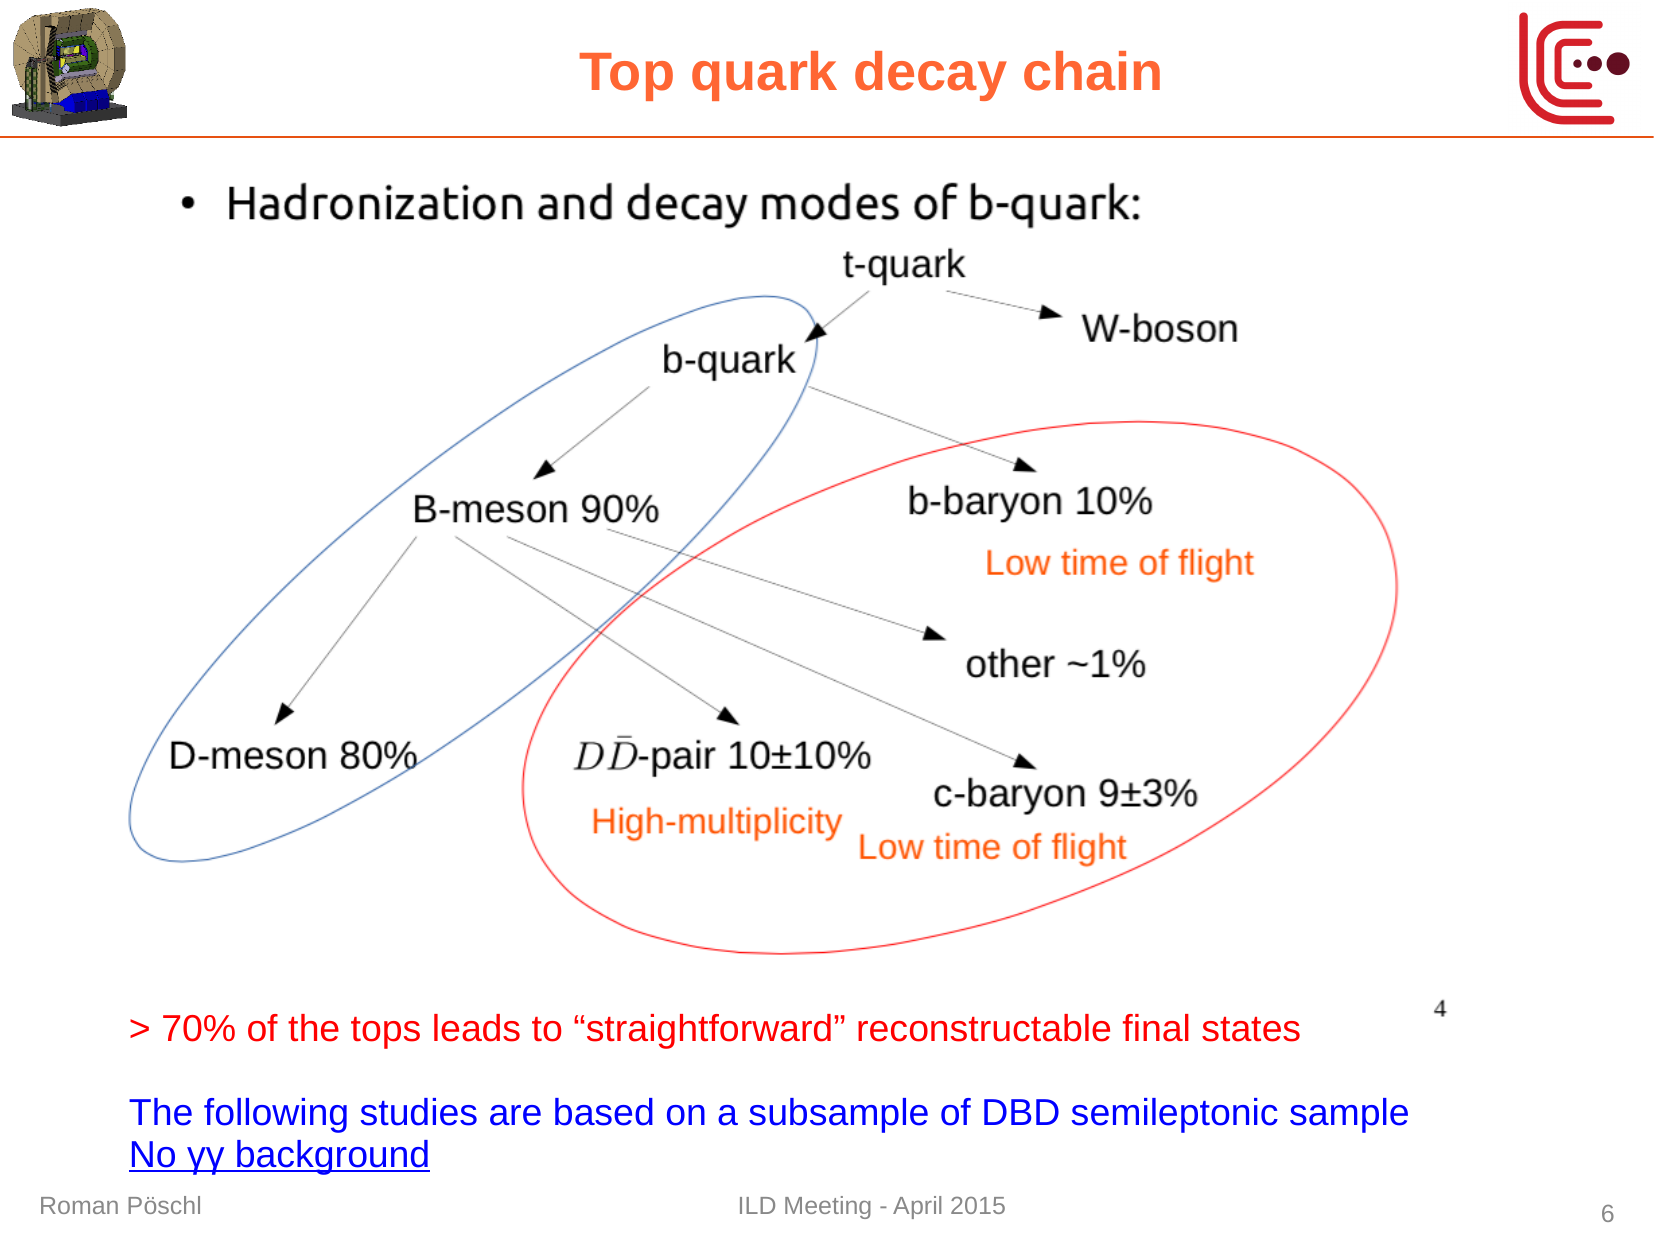

# Top quark decay chain
> 70% of the tops leads to “straightforward” reconstructable final states
The following studies are based on a subsample of DBD semileptonic sample
No γγ background